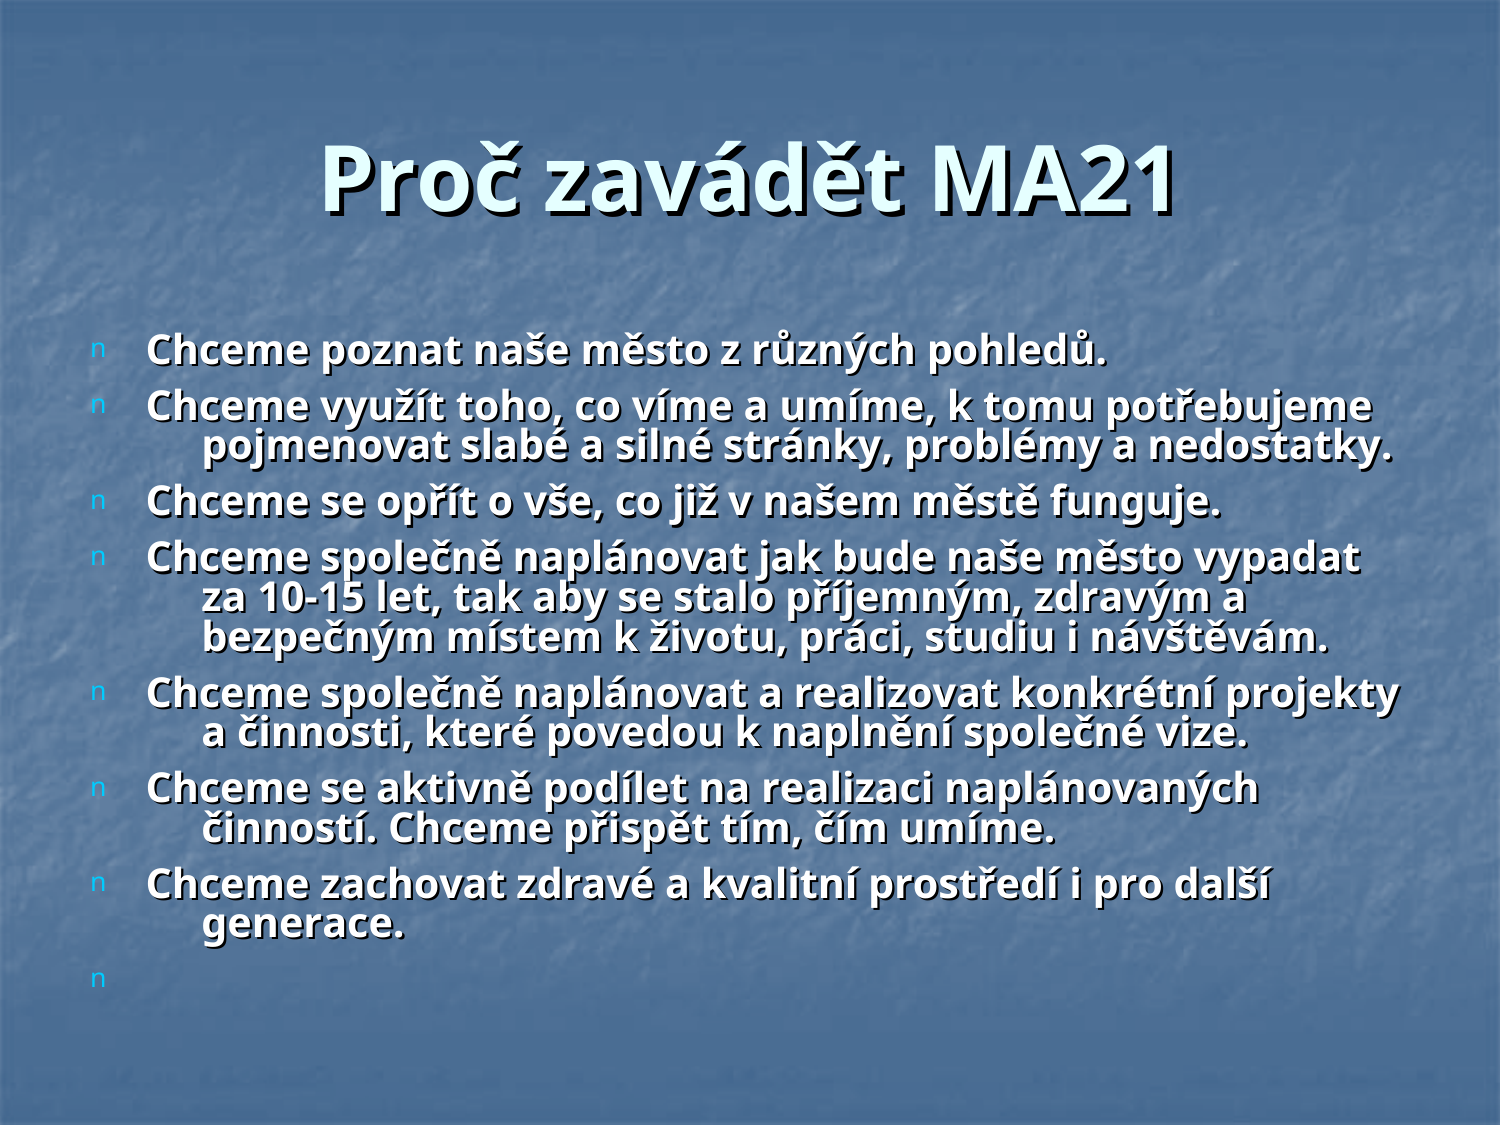

# Proč zavádět MA21
Chceme poznat naše město z různých pohledů.
Chceme využít toho, co víme a umíme, k tomu potřebujeme pojmenovat slabé a silné stránky, problémy a nedostatky.
Chceme se opřít o vše, co již v našem městě funguje.
Chceme společně naplánovat jak bude naše město vypadat za 10-15 let, tak aby se stalo příjemným, zdravým a bezpečným místem k životu, práci, studiu i návštěvám.
Chceme společně naplánovat a realizovat konkrétní projekty a činnosti, které povedou k naplnění společné vize.
Chceme se aktivně podílet na realizaci naplánovaných činností. Chceme přispět tím, čím umíme.
Chceme zachovat zdravé a kvalitní prostředí i pro další generace.